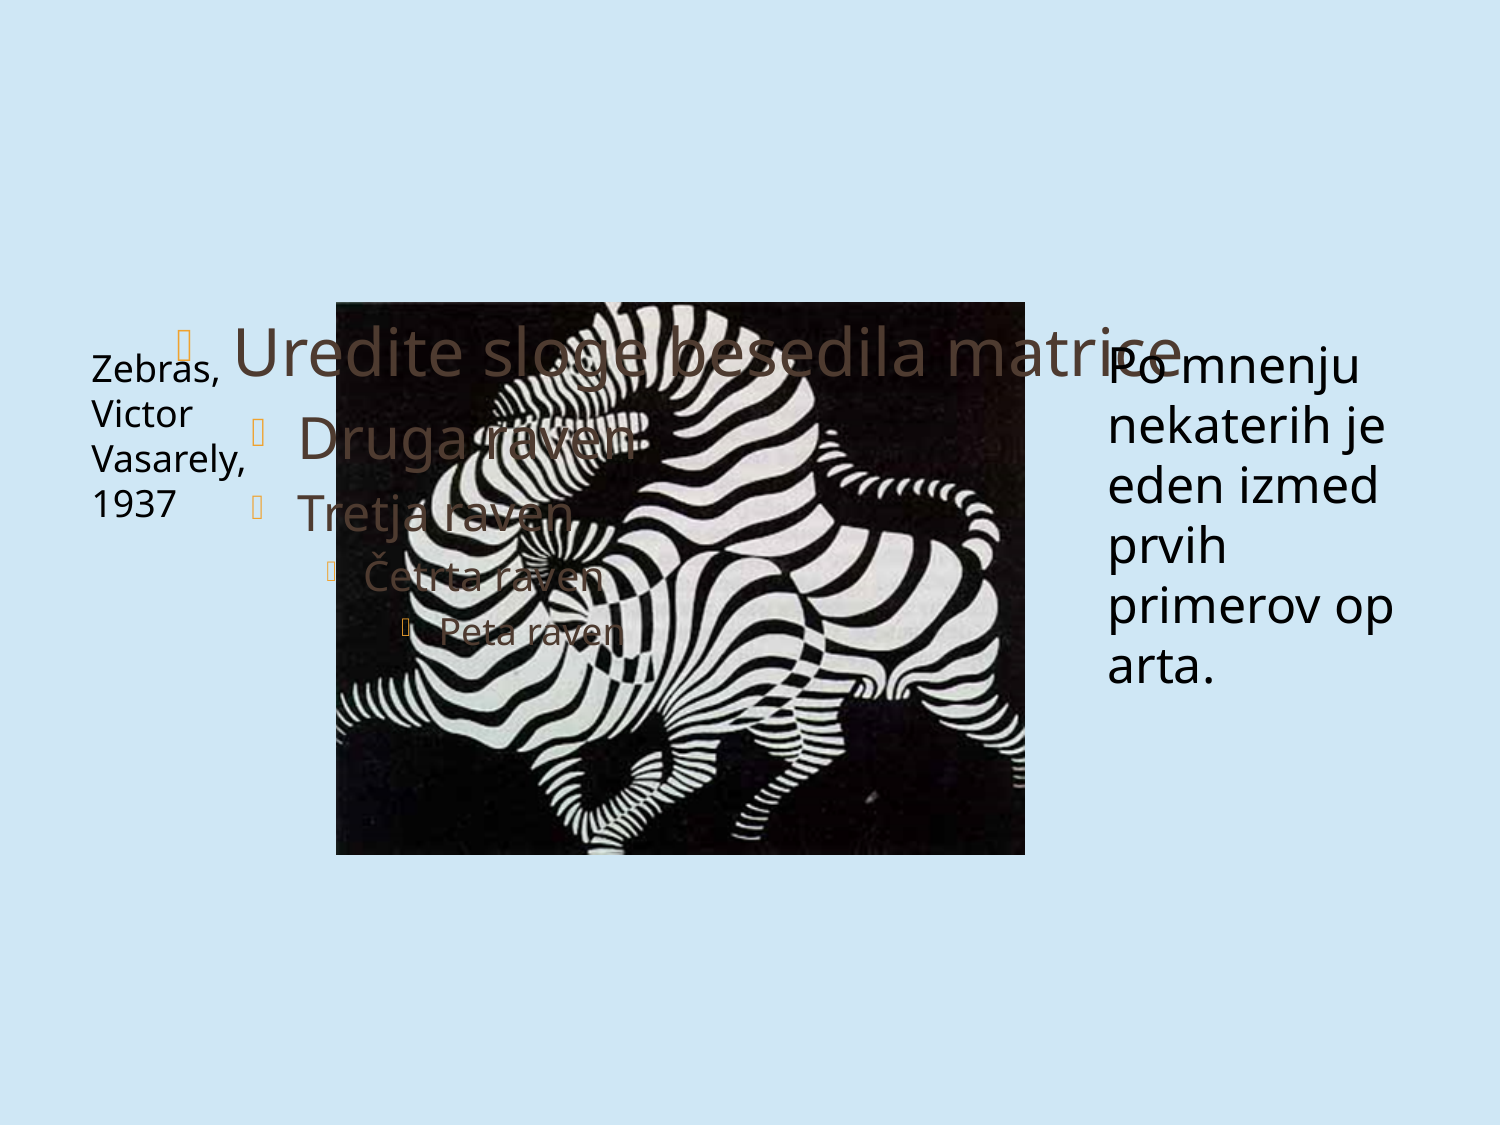

#
Uredite sloge besedila matrice
Druga raven
Tretja raven
Četrta raven
Peta raven
Po mnenju nekaterih je eden izmed prvih primerov op arta.
Zebras, Victor Vasarely, 1937